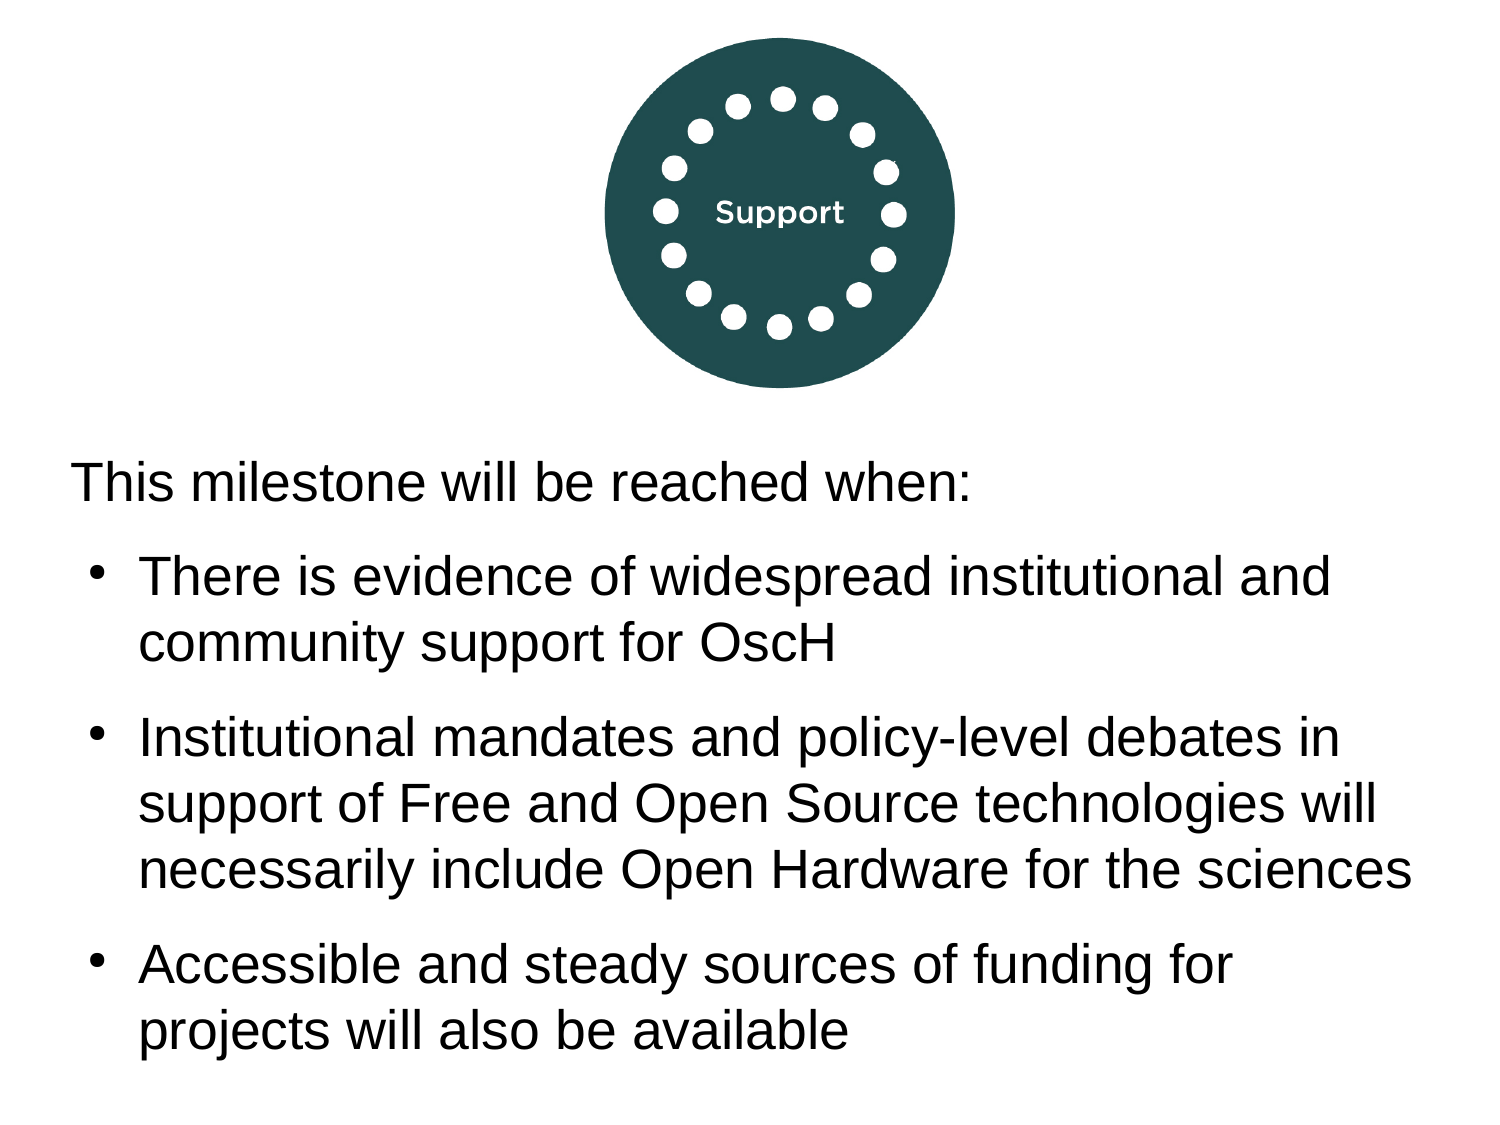

# This milestone will be reached when:
There is evidence of widespread institutional and community support for OscH
Institutional mandates and policy-level debates in support of Free and Open Source technologies will necessarily include Open Hardware for the sciences
Accessible and steady sources of funding for projects will also be available